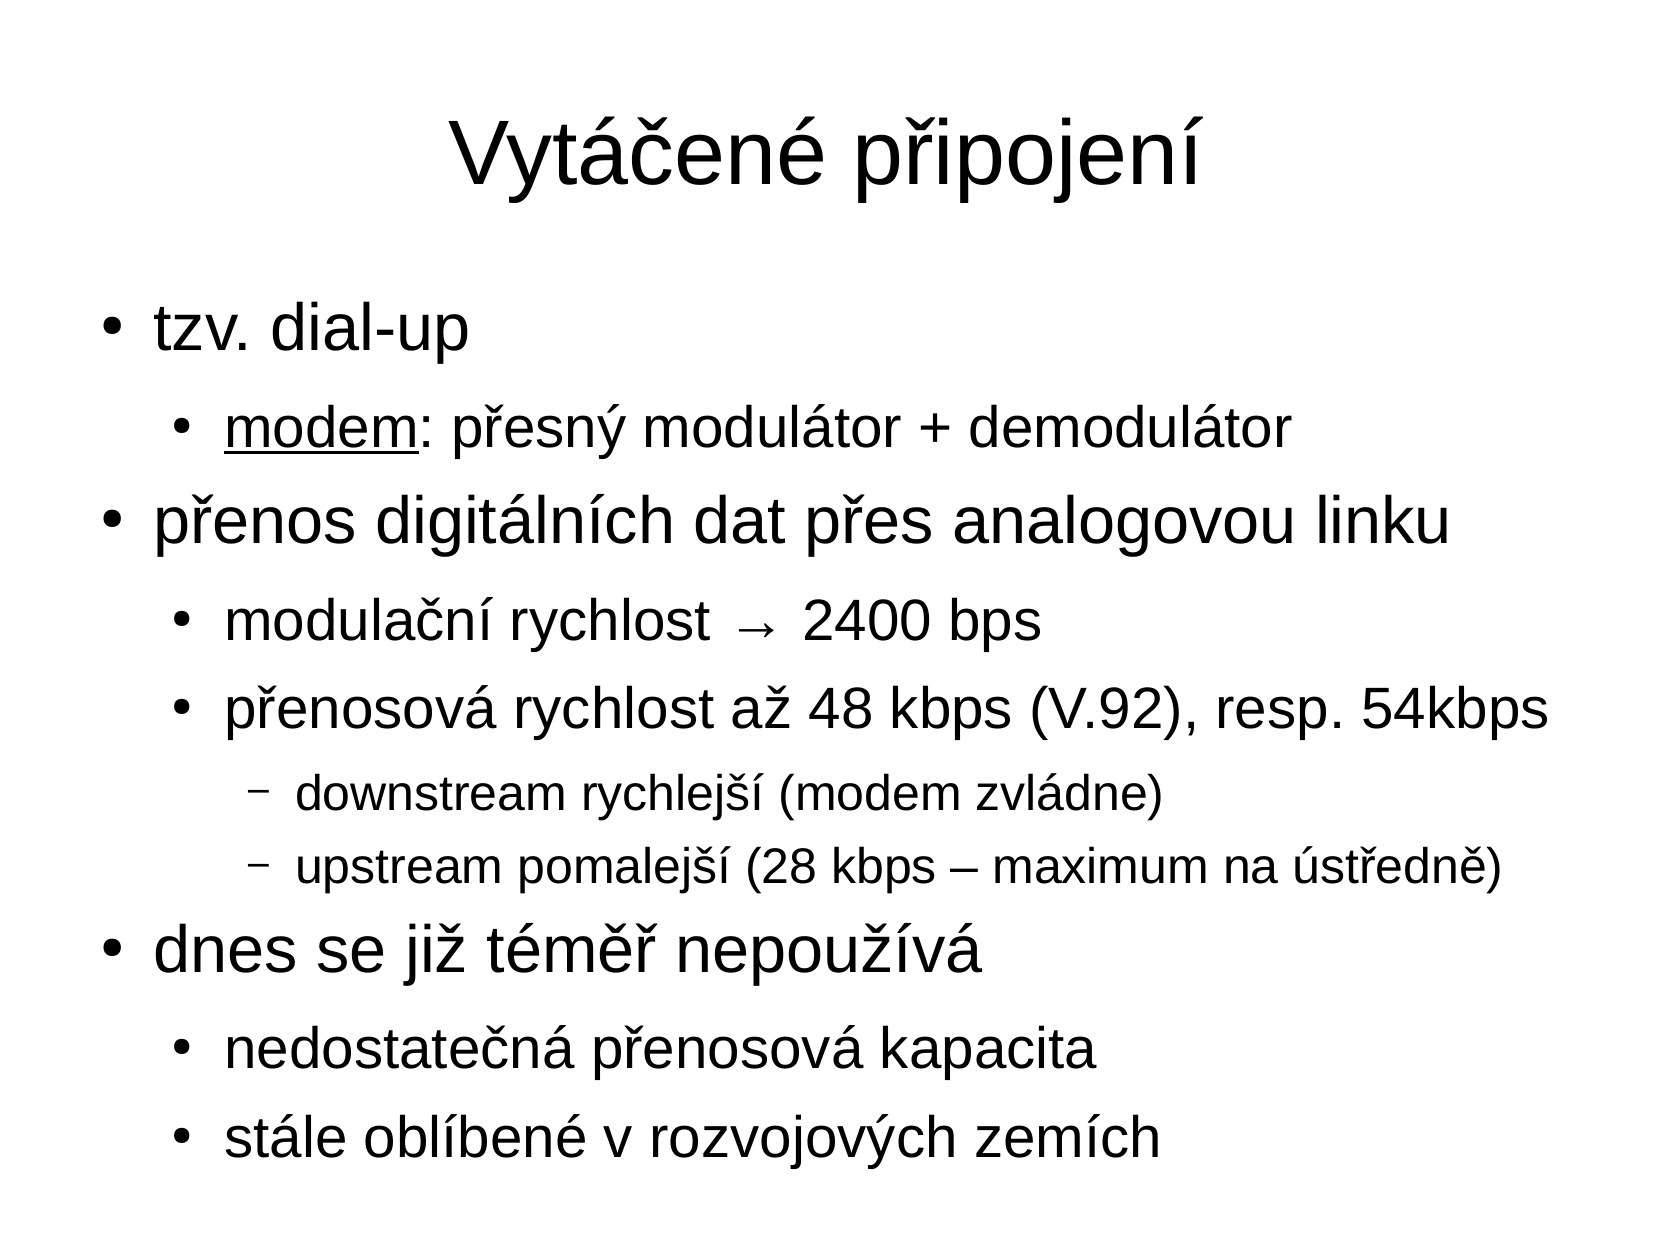

# Vytáčené připojení
tzv. dial-up
modem: přesný modulátor + demodulátor
přenos digitálních dat přes analogovou linku
modulační rychlost → 2400 bps
přenosová rychlost až 48 kbps (V.92), resp. 54kbps
downstream rychlejší (modem zvládne)
upstream pomalejší (28 kbps – maximum na ústředně)
dnes se již téměř nepoužívá
nedostatečná přenosová kapacita
stále oblíbené v rozvojových zemích